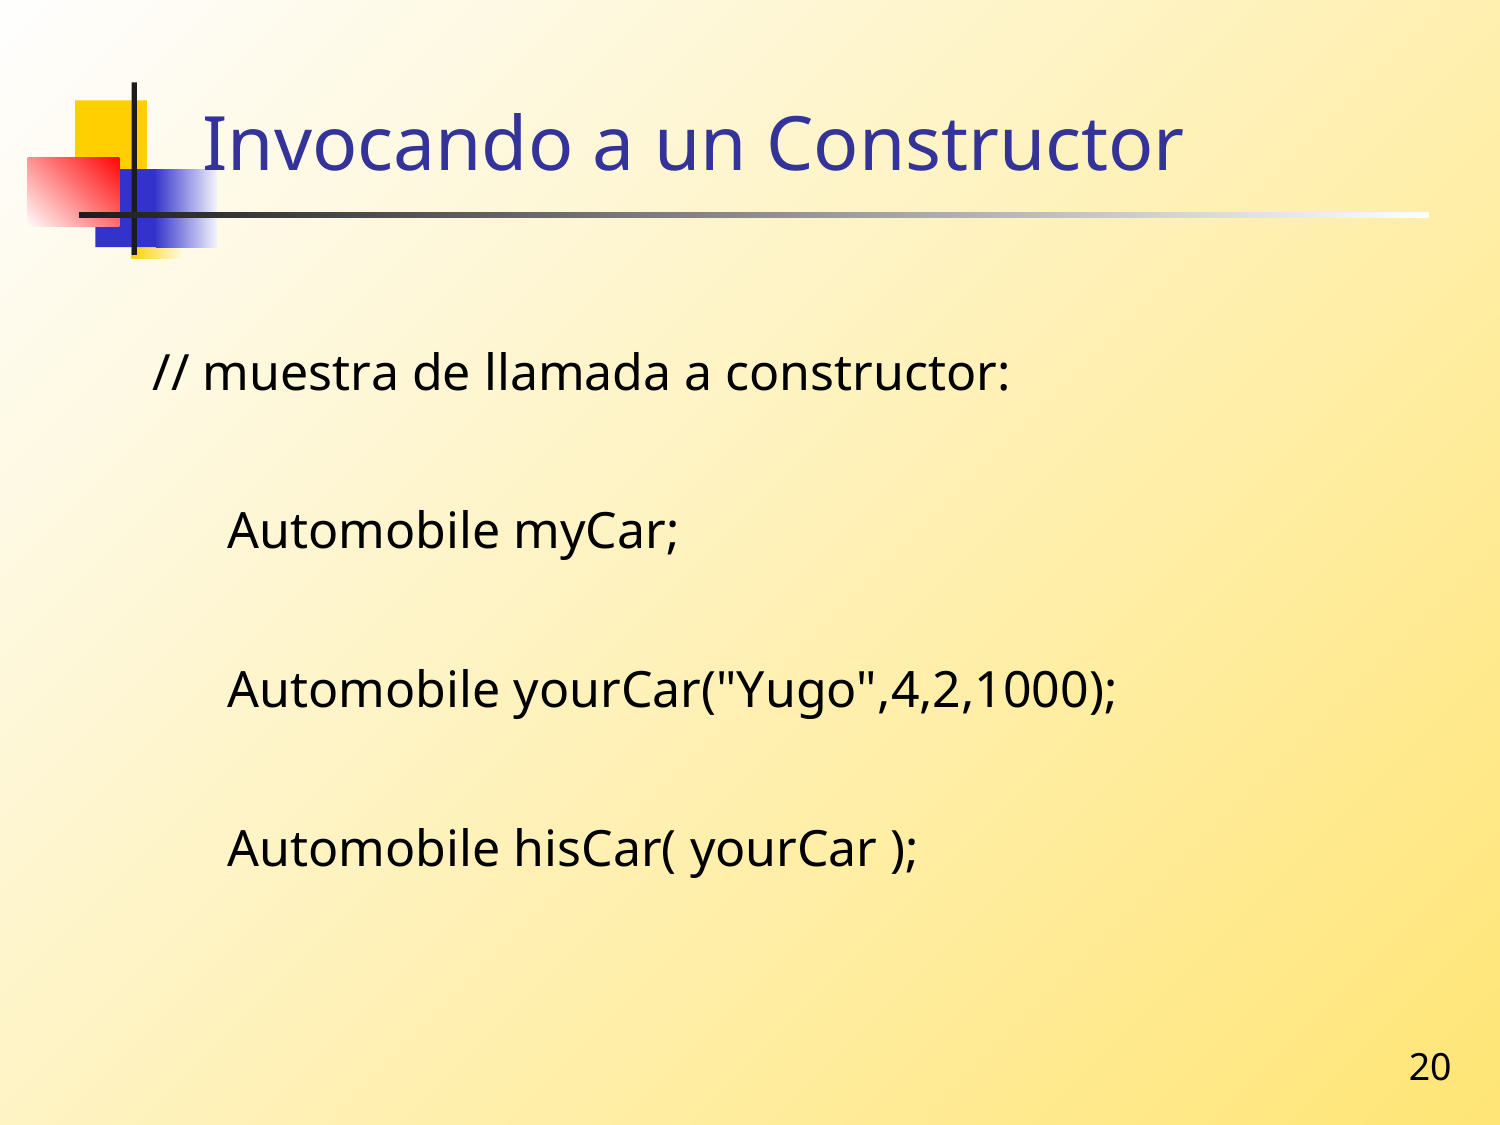

# Invocando a un Constructor
// muestra de llamada a constructor:
Automobile myCar;
Automobile yourCar("Yugo",4,2,1000);
Automobile hisCar( yourCar );
20